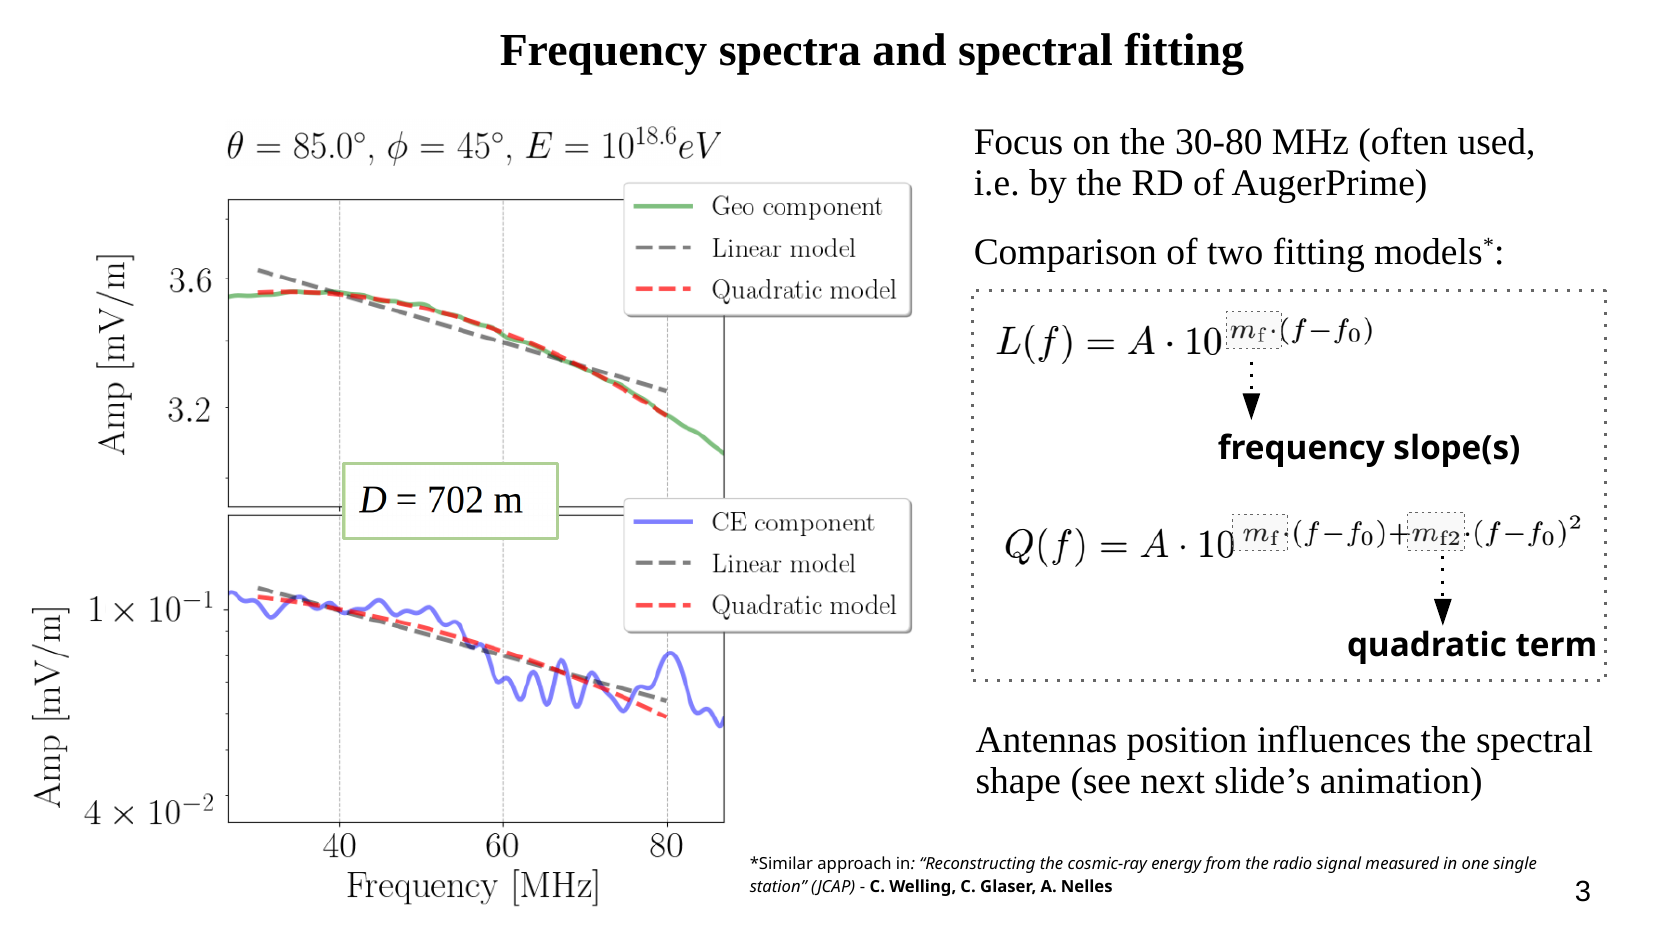

Frequency spectra and spectral fitting
Focus on the 30-80 MHz (often used, i.e. by the RD of AugerPrime)
Comparison of two fitting models*:
frequency slope(s)
quadratic term
Antennas position influences the spectral shape (see next slide’s animation)
*Similar approach in: “Reconstructing the cosmic-ray energy from the radio signal measured in one single station” (JCAP) - C. Welling, C. Glaser, A. Nelles